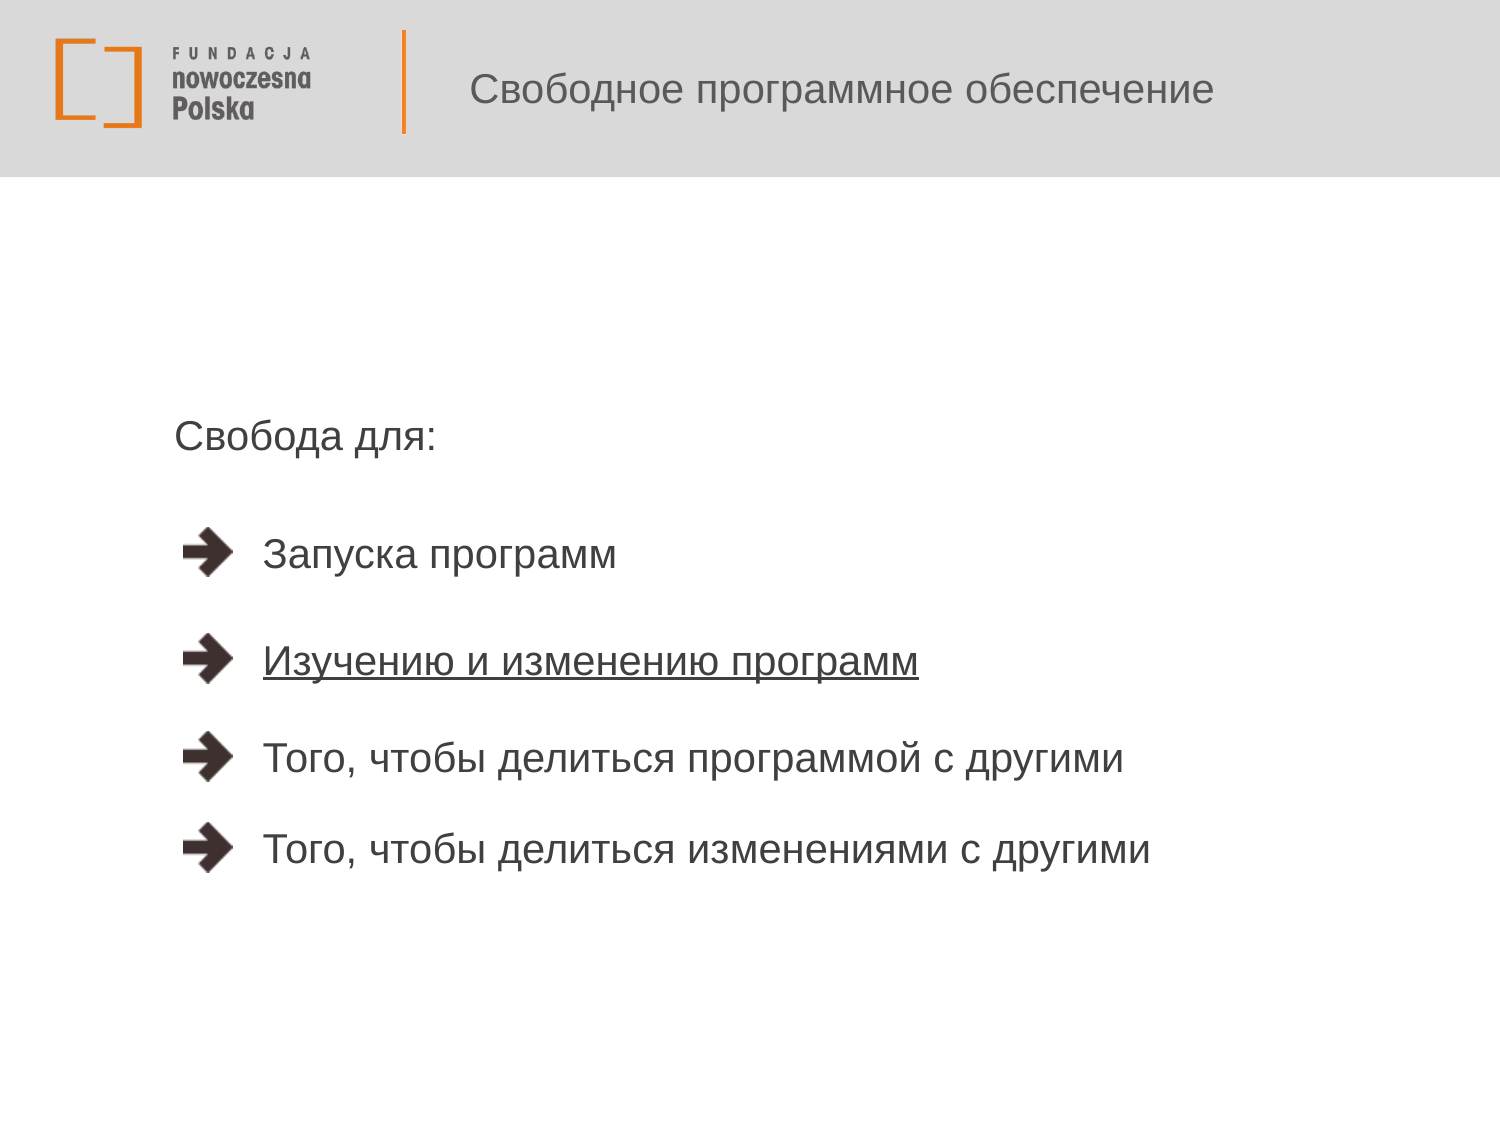

Свободное программное обеспечение
Свобода для:
Запуска программ
Изучению и изменению программ
Того, чтобы делиться программой с другими
Того, чтобы делиться изменениями с другими